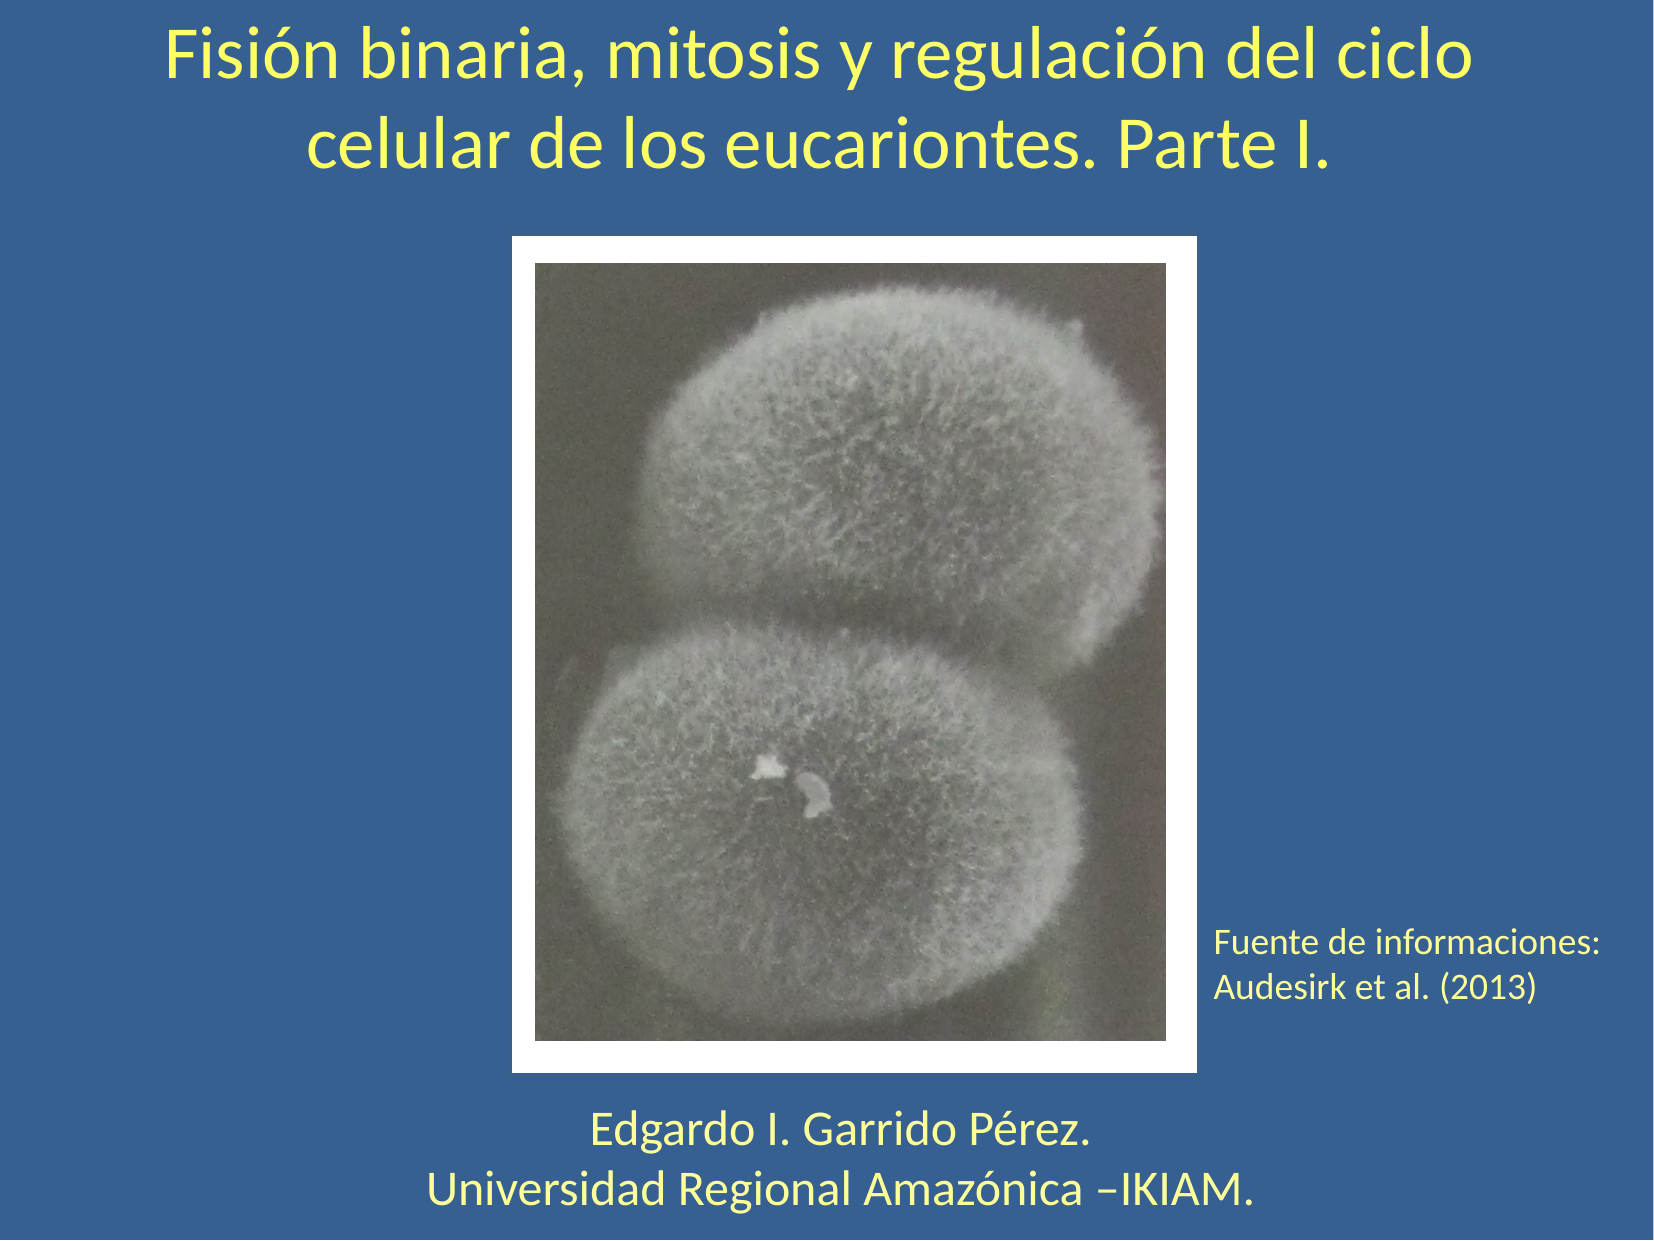

# Fisión binaria, mitosis y regulación del ciclo celular de los eucariontes. Parte I.
Fuente de informaciones: Audesirk et al. (2013)
Edgardo I. Garrido Pérez.
Universidad Regional Amazónica –IKIAM.